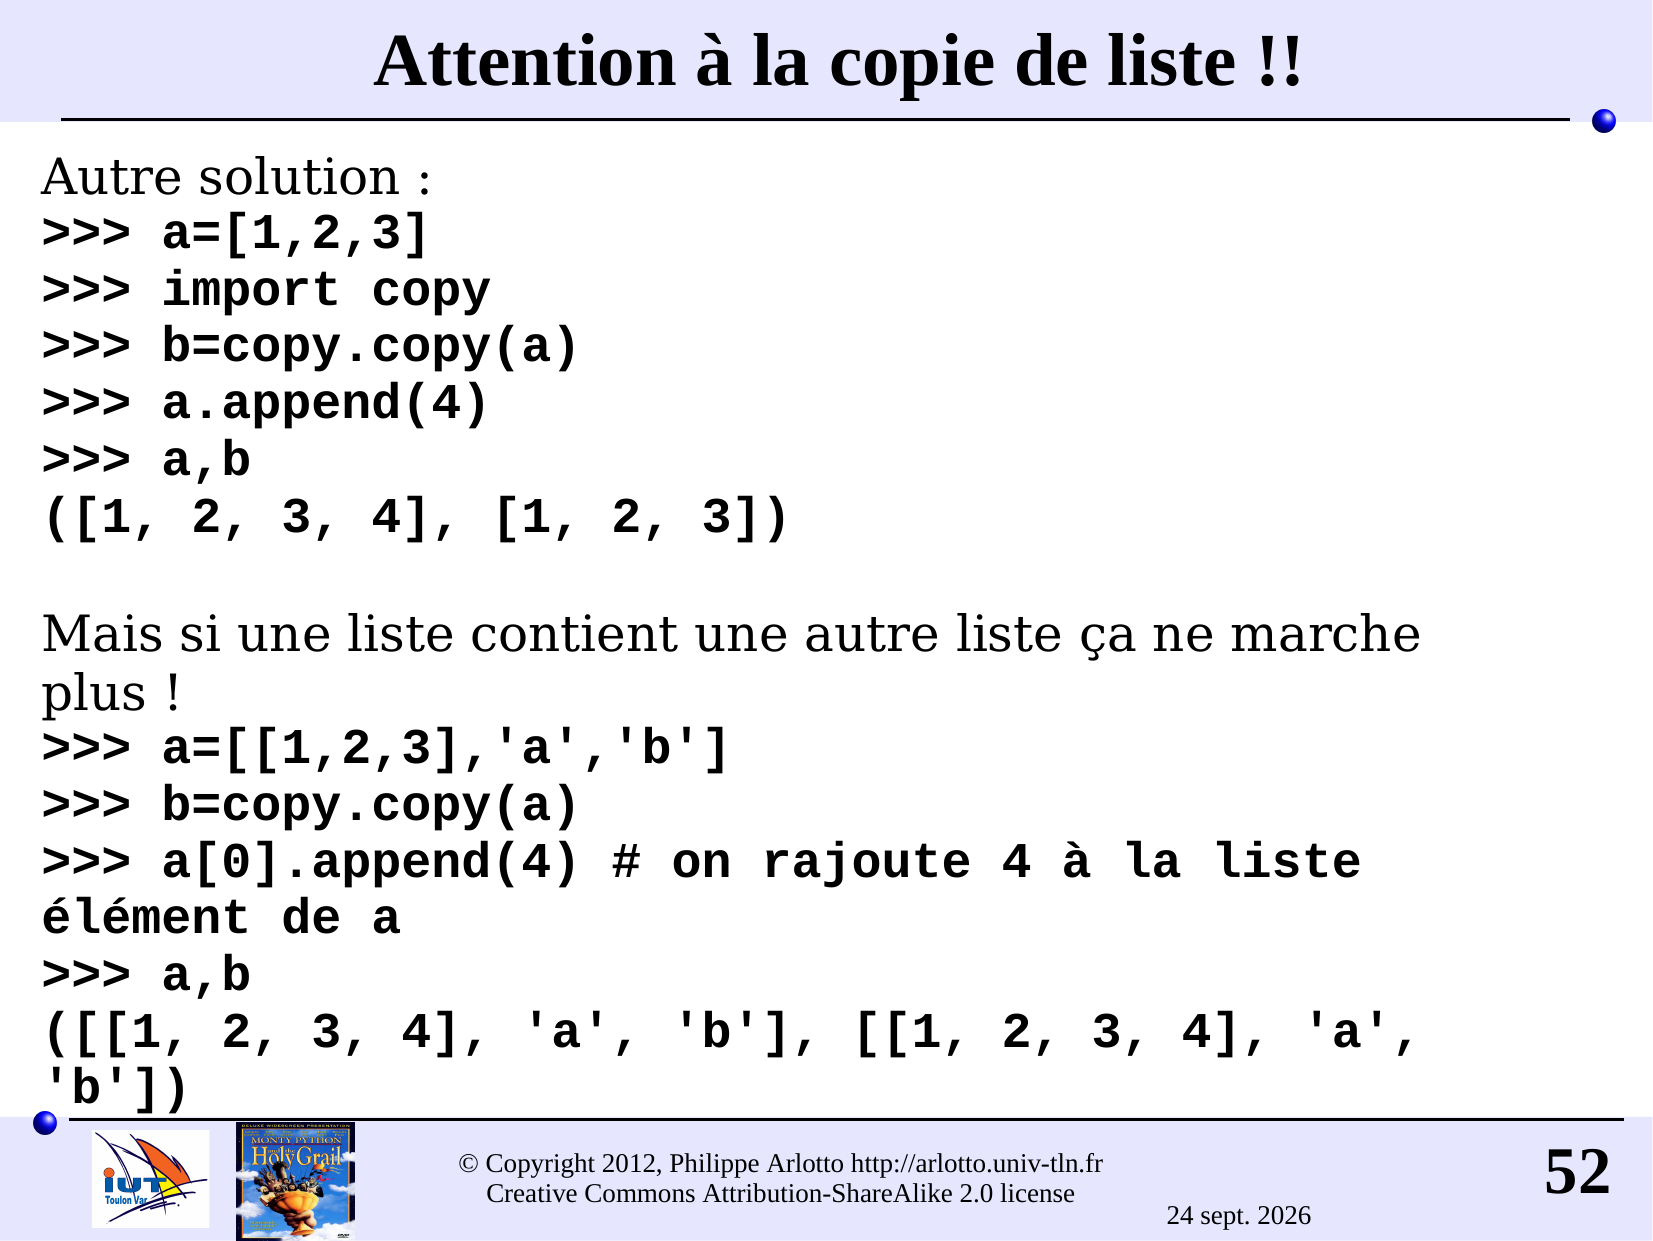

# Attention à la copie de liste !!
Autre solution :
>>> a=[1,2,3]
>>> import copy
>>> b=copy.copy(a)
>>> a.append(4)
>>> a,b
([1, 2, 3, 4], [1, 2, 3])
Mais si une liste contient une autre liste ça ne marche plus !
>>> a=[[1,2,3],'a','b']
>>> b=copy.copy(a)
>>> a[0].append(4) # on rajoute 4 à la liste élément de a
>>> a,b
([[1, 2, 3, 4], 'a', 'b'], [[1, 2, 3, 4], 'a', 'b'])